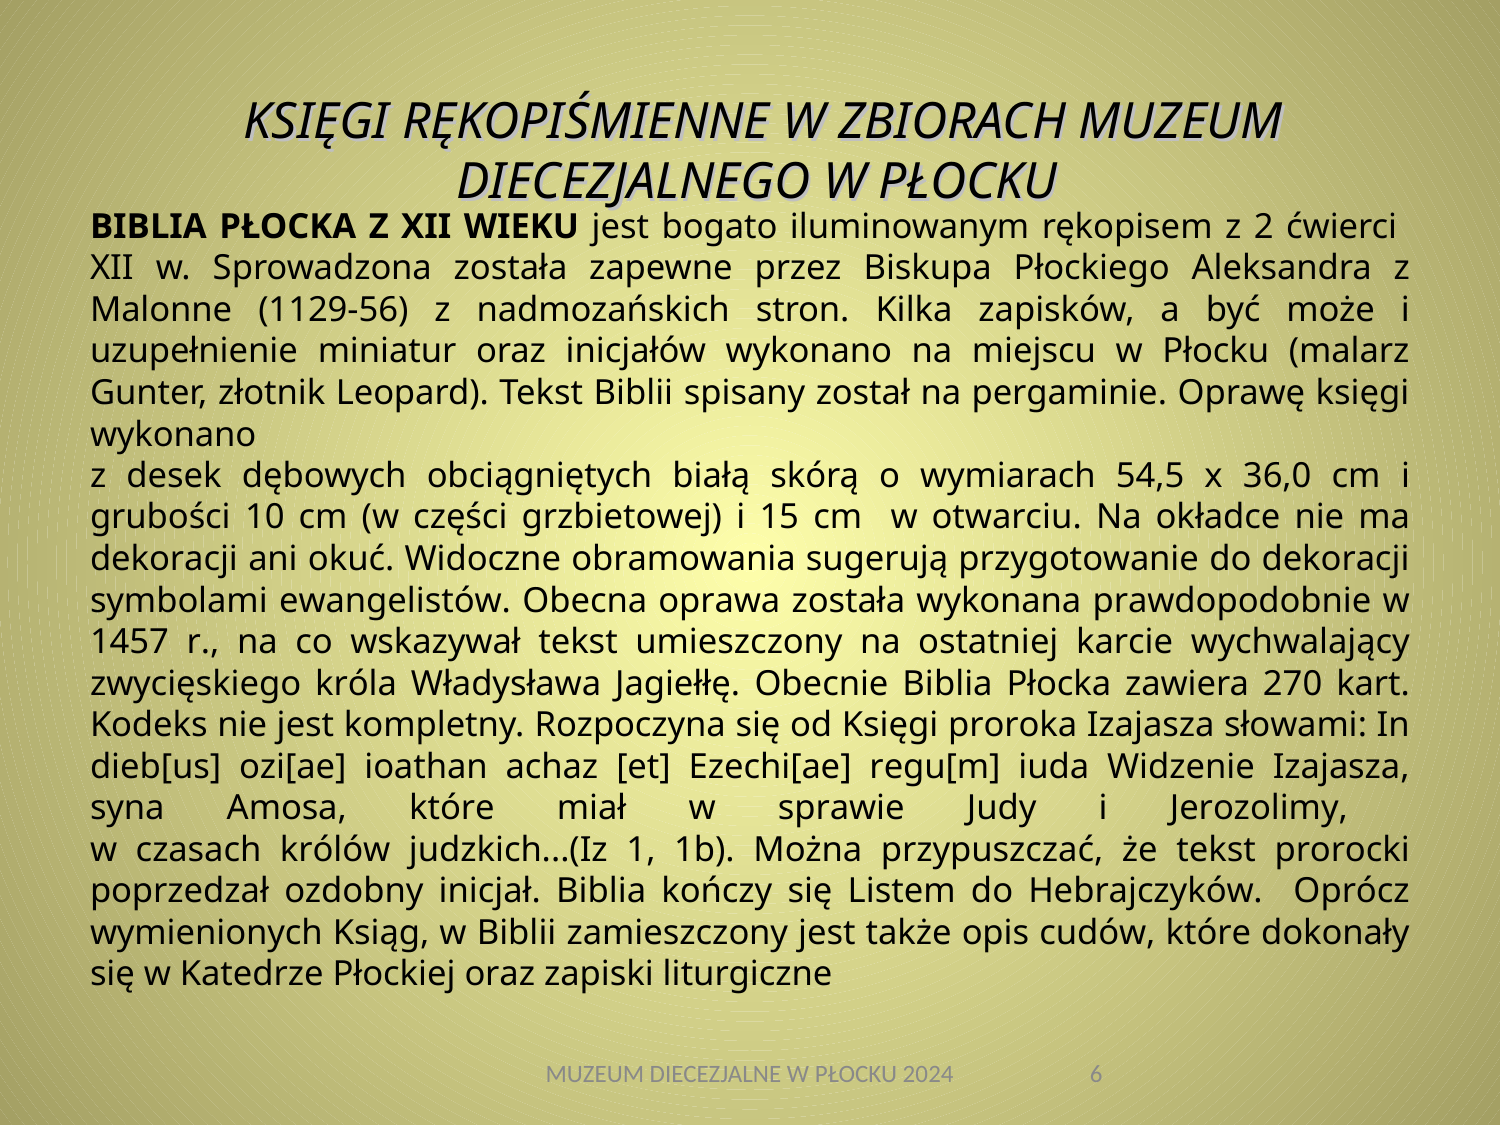

# KSIĘGI RĘKOPIŚMIENNE W ZBIORACH MUZEUM DIECEZJALNEGO W PŁOCKU
BIBLIA PŁOCKA Z XII WIEKU jest bogato iluminowanym rękopisem z 2 ćwierci XII w. Sprowadzona została zapewne przez Biskupa Płockiego Aleksandra z Malonne (1129-56) z nadmozańskich stron. Kilka zapisków, a być może i uzupełnienie miniatur oraz inicjałów wykonano na miejscu w Płocku (malarz Gunter, złotnik Leopard). Tekst Biblii spisany został na pergaminie. Oprawę księgi wykonano
z desek dębowych obciągniętych białą skórą o wymiarach 54,5 x 36,0 cm i grubości 10 cm (w części grzbietowej) i 15 cm w otwarciu. Na okładce nie ma dekoracji ani okuć. Widoczne obramowania sugerują przygotowanie do dekoracji symbolami ewangelistów. Obecna oprawa została wykonana prawdopodobnie w 1457 r., na co wskazywał tekst umieszczony na ostatniej karcie wychwalający zwycięskiego króla Władysława Jagiełłę. Obecnie Biblia Płocka zawiera 270 kart. Kodeks nie jest kompletny. Rozpoczyna się od Księgi proroka Izajasza słowami: In dieb[us] ozi[ae] ioathan achaz [et] Ezechi[ae] regu[m] iuda Widzenie Izajasza, syna Amosa, które miał w sprawie Judy i Jerozolimy,
w czasach królów judzkich...(Iz 1, 1b). Można przypuszczać, że tekst prorocki poprzedzał ozdobny inicjał. Biblia kończy się Listem do Hebrajczyków. Oprócz wymienionych Ksiąg, w Biblii zamieszczony jest także opis cudów, które dokonały się w Katedrze Płockiej oraz zapiski liturgiczne
MUZEUM DIECEZJALNE W PŁOCKU 2024